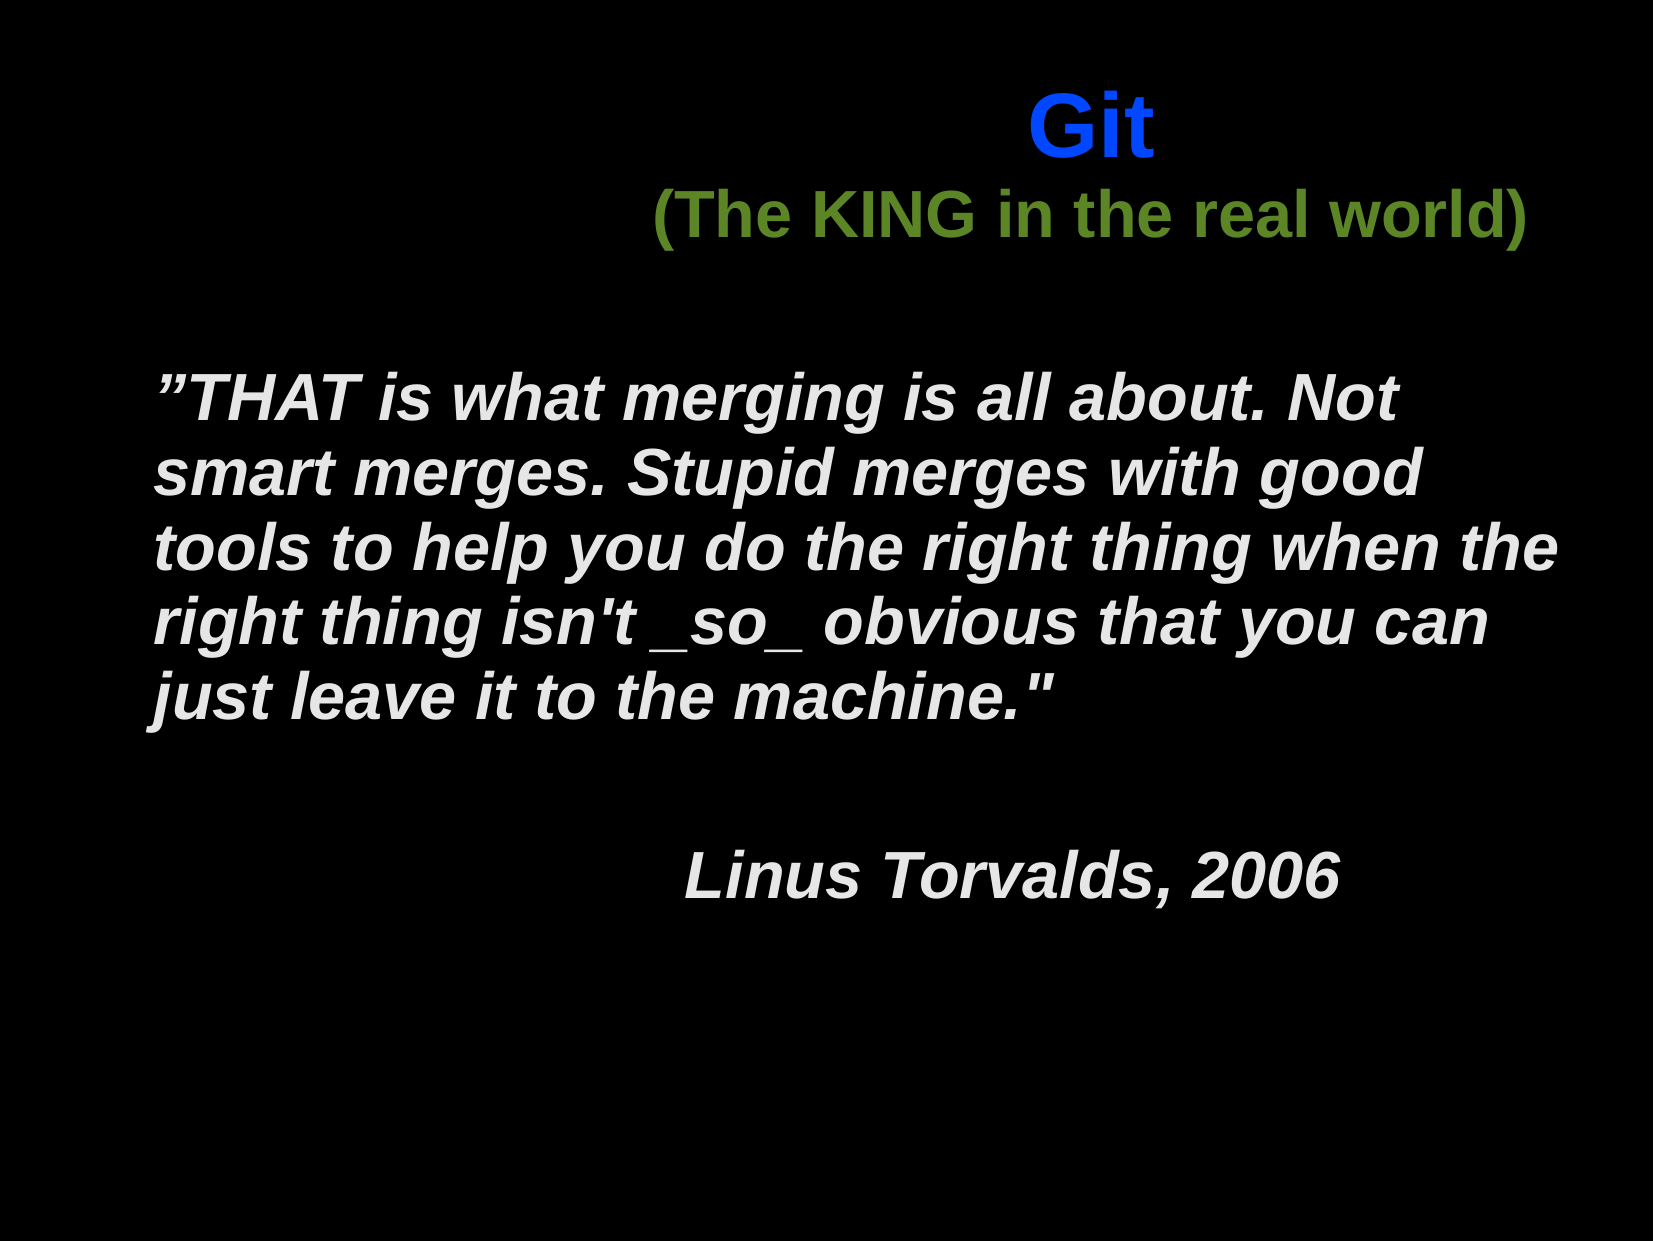

# Git (The KING in the real world)
”THAT is what merging is all about. Not smart merges. Stupid merges with good tools to help you do the right thing when the right thing isn't _so_ obvious that you can just leave it to the machine."
Linus Torvalds, 2006